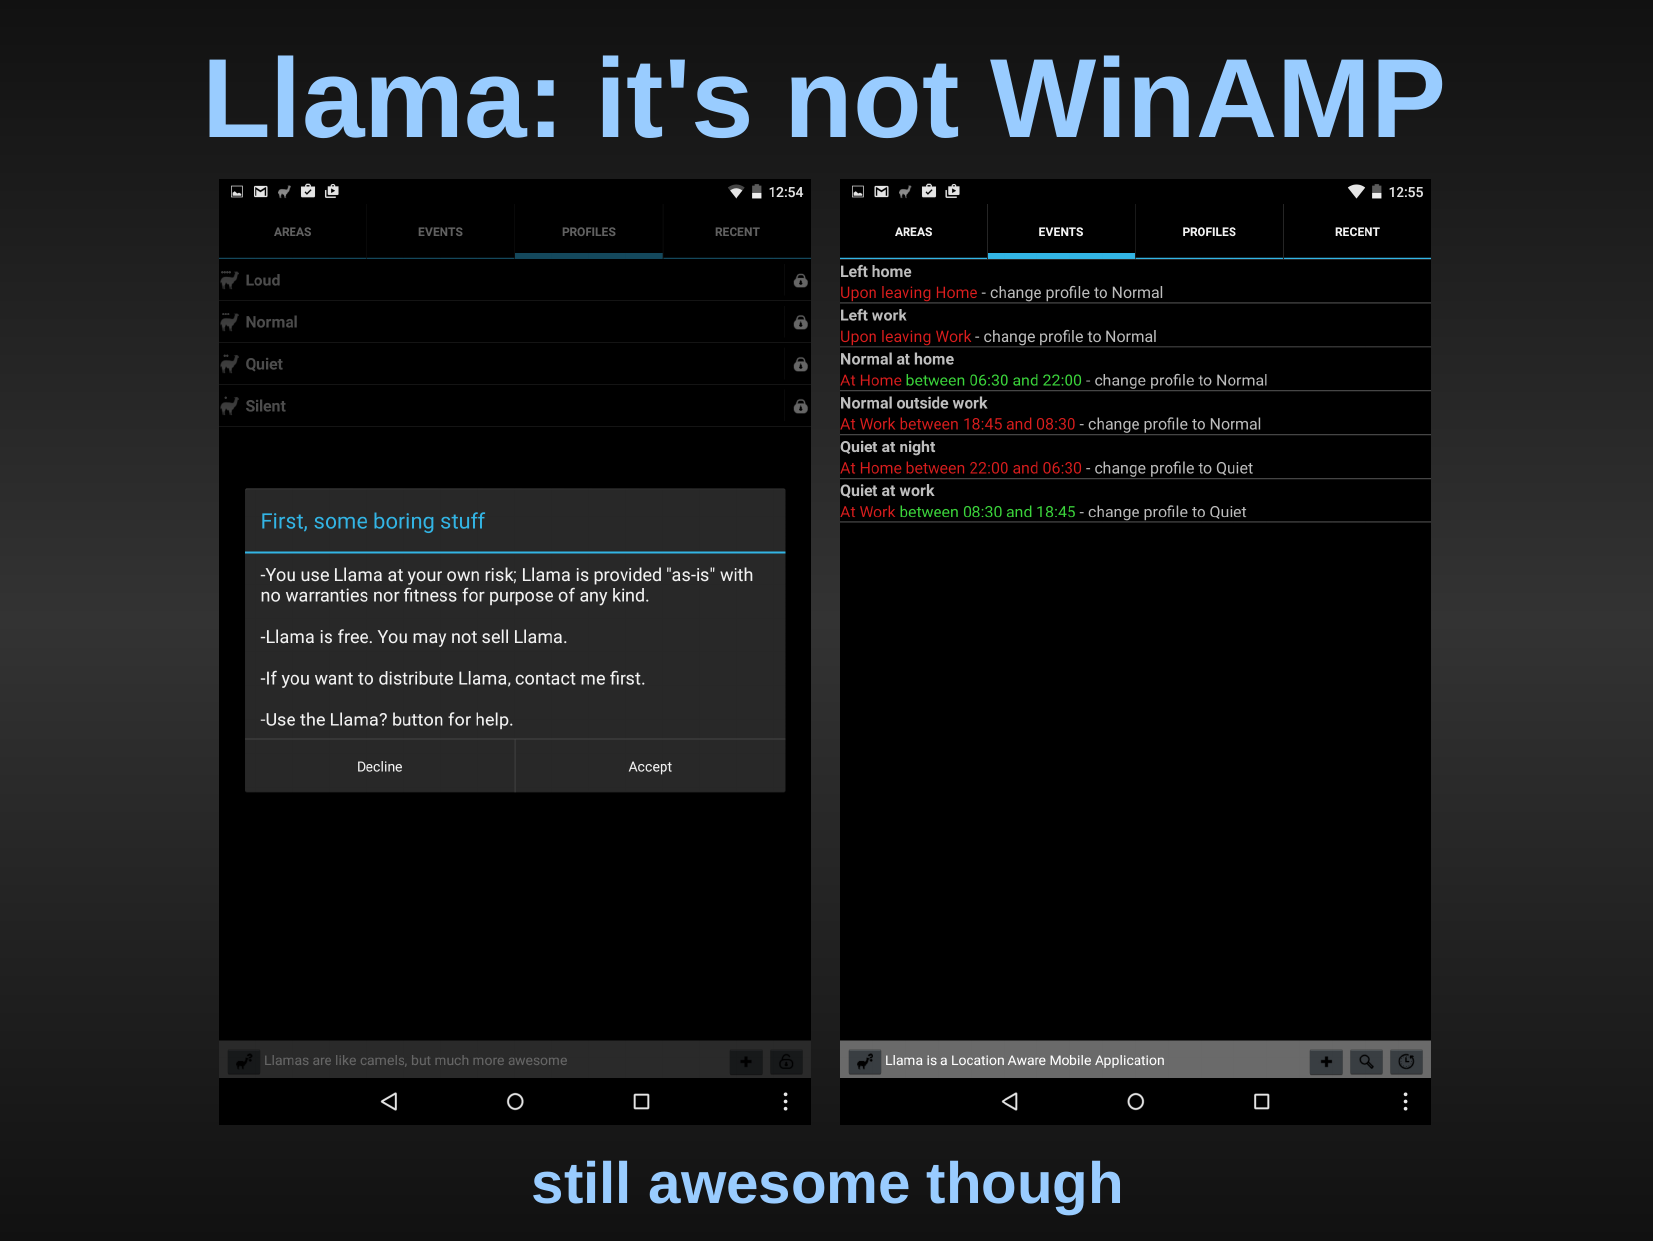

# Llama: it's not WinAMP
still awesome though